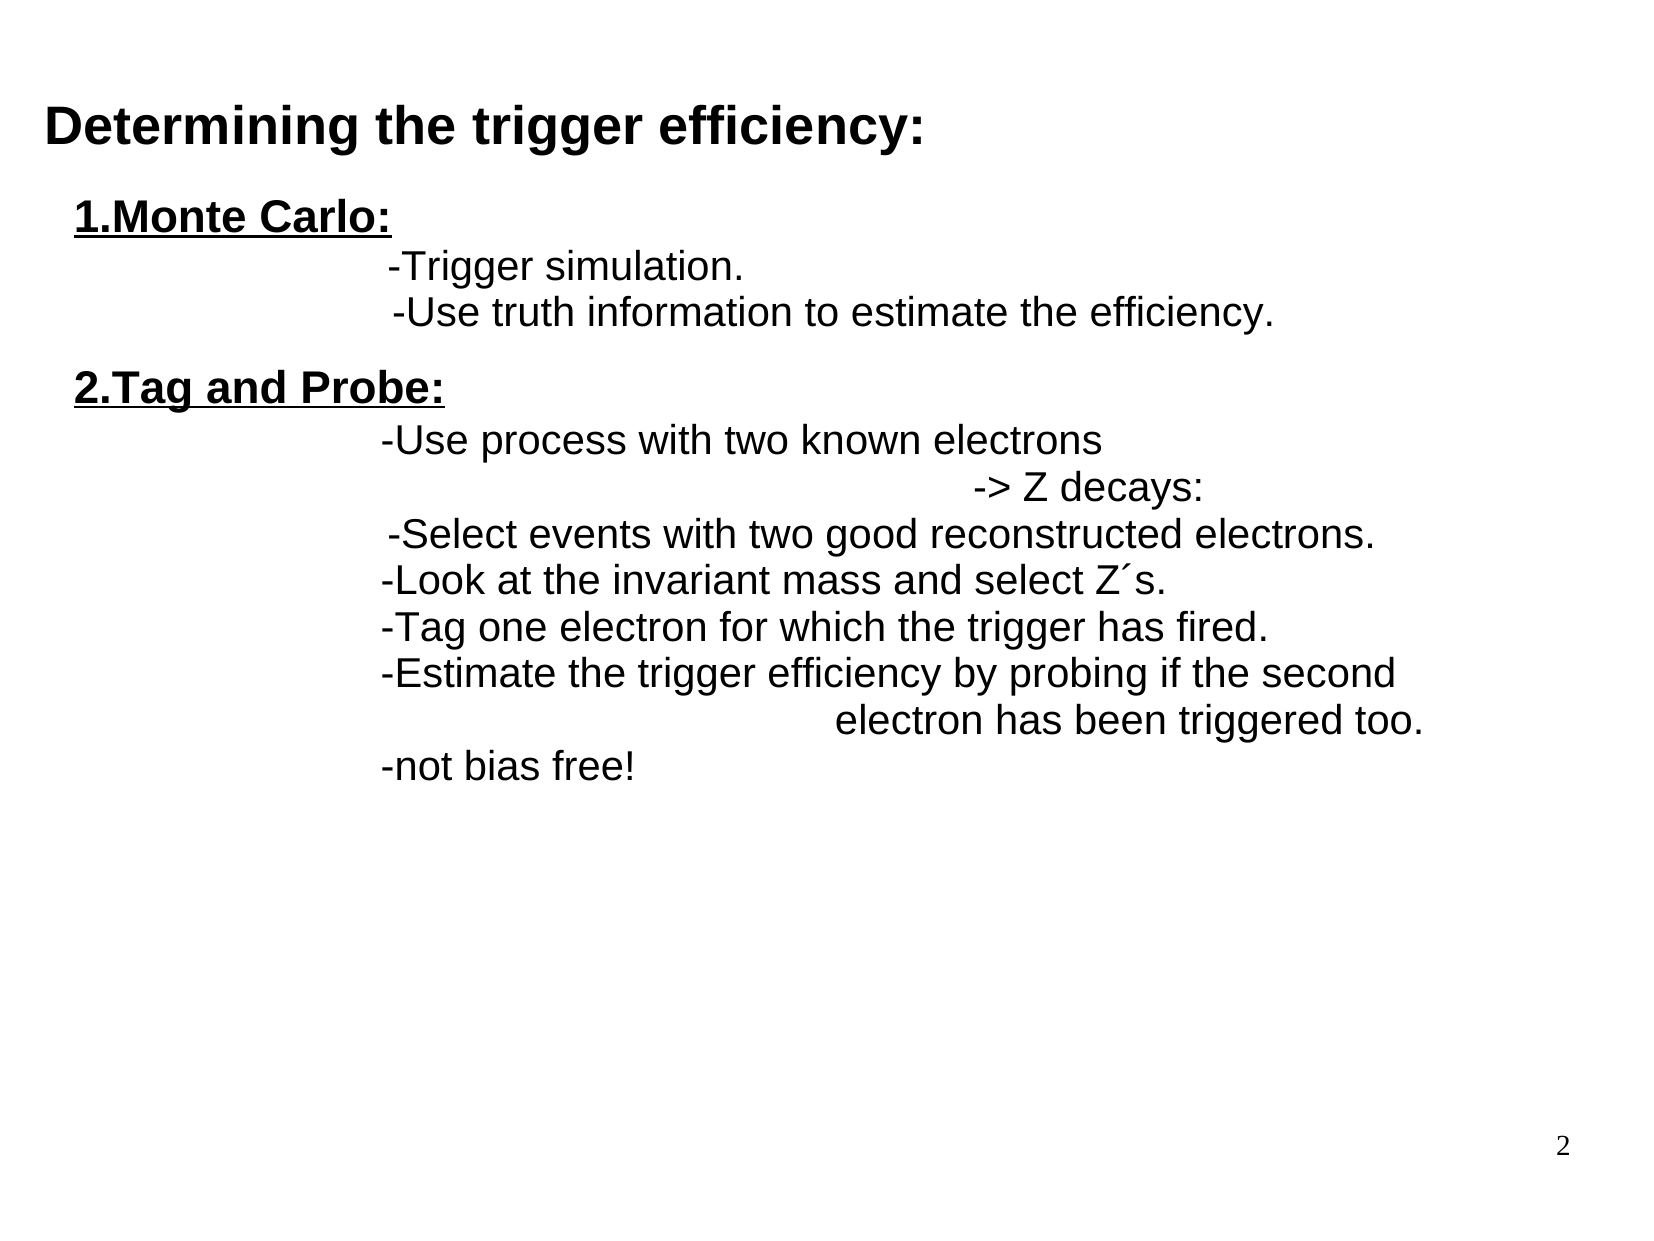

Determining the trigger efficiency:
1.Monte Carlo:
			 -Trigger simulation.
				 -Use truth information to estimate the efficiency.
2.Tag and Probe:
				 -Use process with two known electrons 															 -> Z decays:
			 -Select events with two good reconstructed electrons.
				 -Look at the invariant mass and select Z´s.
				 -Tag one electron for which the trigger has fired.
				 -Estimate the trigger efficiency by probing if the second 										 	 electron has been triggered too.
				 -not bias free!
2